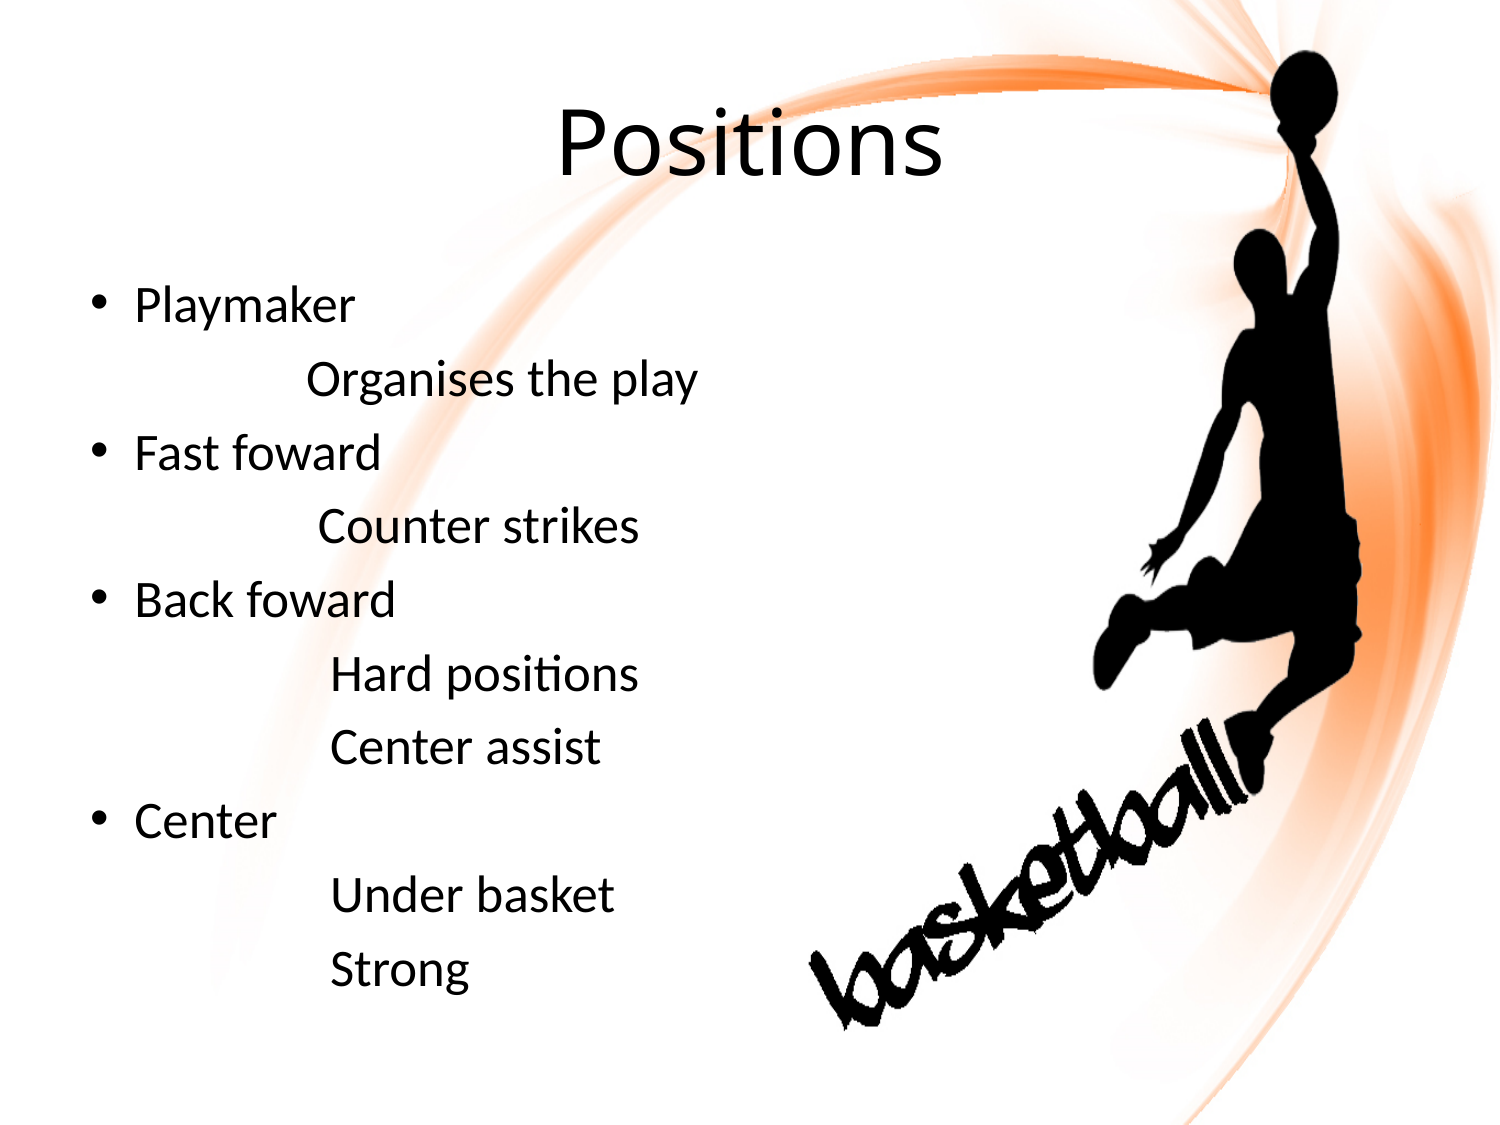

# Positions
Playmaker
 Organises the play
Fast foward
 Counter strikes
Back foward
 Hard positions
 Center assist
Center
 Under basket
 Strong